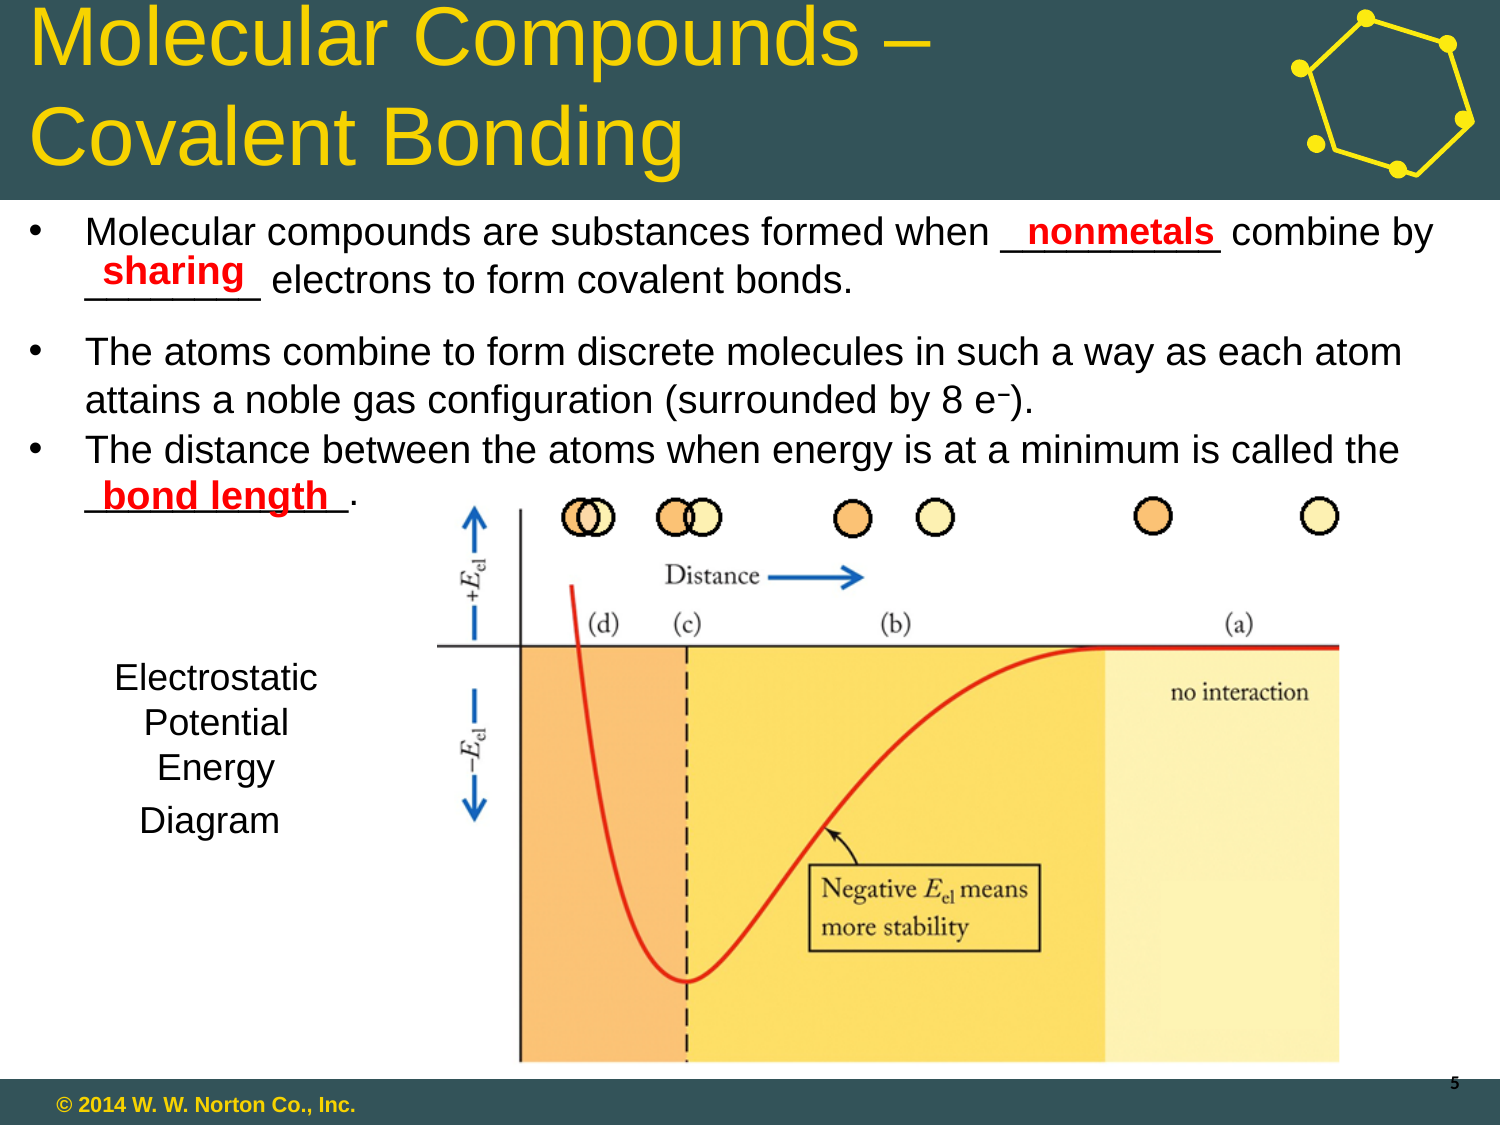

# Molecular Compounds – Covalent Bonding
Molecular compounds are substances formed when __________ combine by ________ electrons to form covalent bonds.
The atoms combine to form discrete molecules in such a way as each atom attains a noble gas configuration (surrounded by 8 e–).
The distance between the atoms when energy is at a minimum is called the ____________.
nonmetals
sharing
bond length
Electrostatic Potential Energy
Diagram